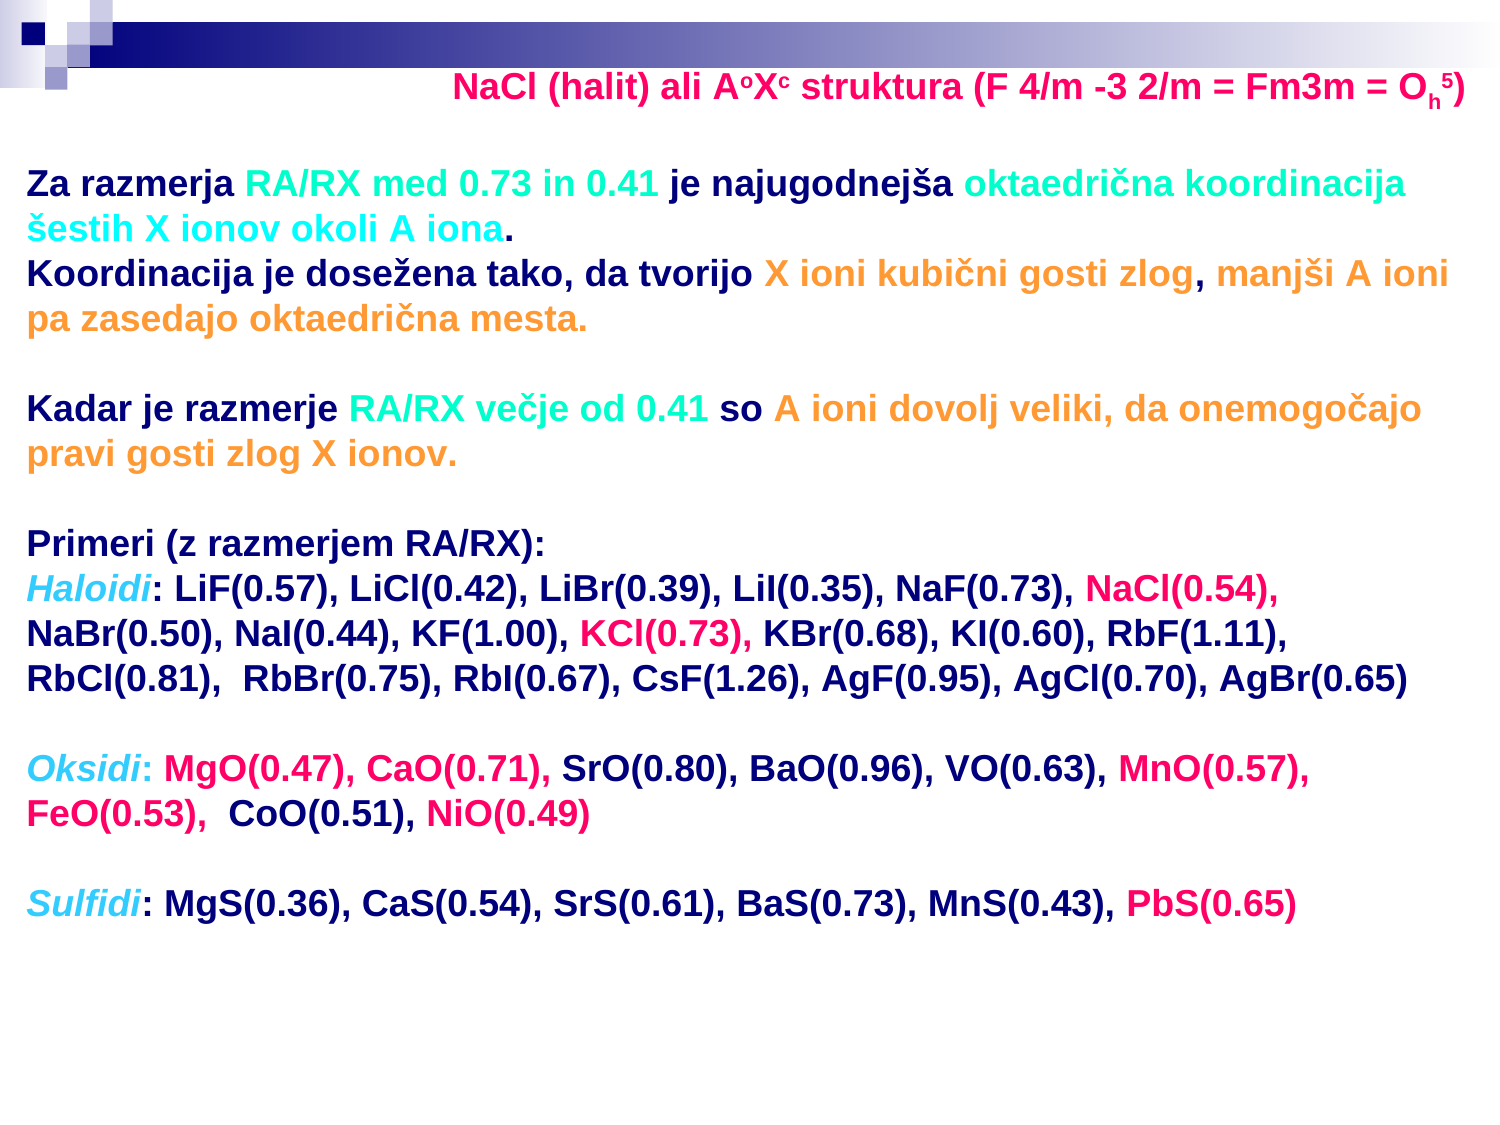

NaCl (halit) ali AoXc struktura (F 4/m -3 2/m = Fm3m = Oh5)
Za razmerja RA/RX med 0.73 in 0.41 je najugodnejša oktaedrična koordinacija
šestih X ionov okoli A iona.
Koordinacija je dosežena tako, da tvorijo X ioni kubični gosti zlog, manjši A ioni
pa zasedajo oktaedrična mesta.
Kadar je razmerje RA/RX večje od 0.41 so A ioni dovolj veliki, da onemogočajo
pravi gosti zlog X ionov.
Primeri (z razmerjem RA/RX):
Haloidi: LiF(0.57), LiCl(0.42), LiBr(0.39), LiI(0.35), NaF(0.73), NaCl(0.54),
NaBr(0.50), NaI(0.44), KF(1.00), KCl(0.73), KBr(0.68), KI(0.60), RbF(1.11), RbCl(0.81), RbBr(0.75), RbI(0.67), CsF(1.26), AgF(0.95), AgCl(0.70), AgBr(0.65)
Oksidi: MgO(0.47), CaO(0.71), SrO(0.80), BaO(0.96), VO(0.63), MnO(0.57), FeO(0.53), CoO(0.51), NiO(0.49)
Sulfidi: MgS(0.36), CaS(0.54), SrS(0.61), BaS(0.73), MnS(0.43), PbS(0.65)